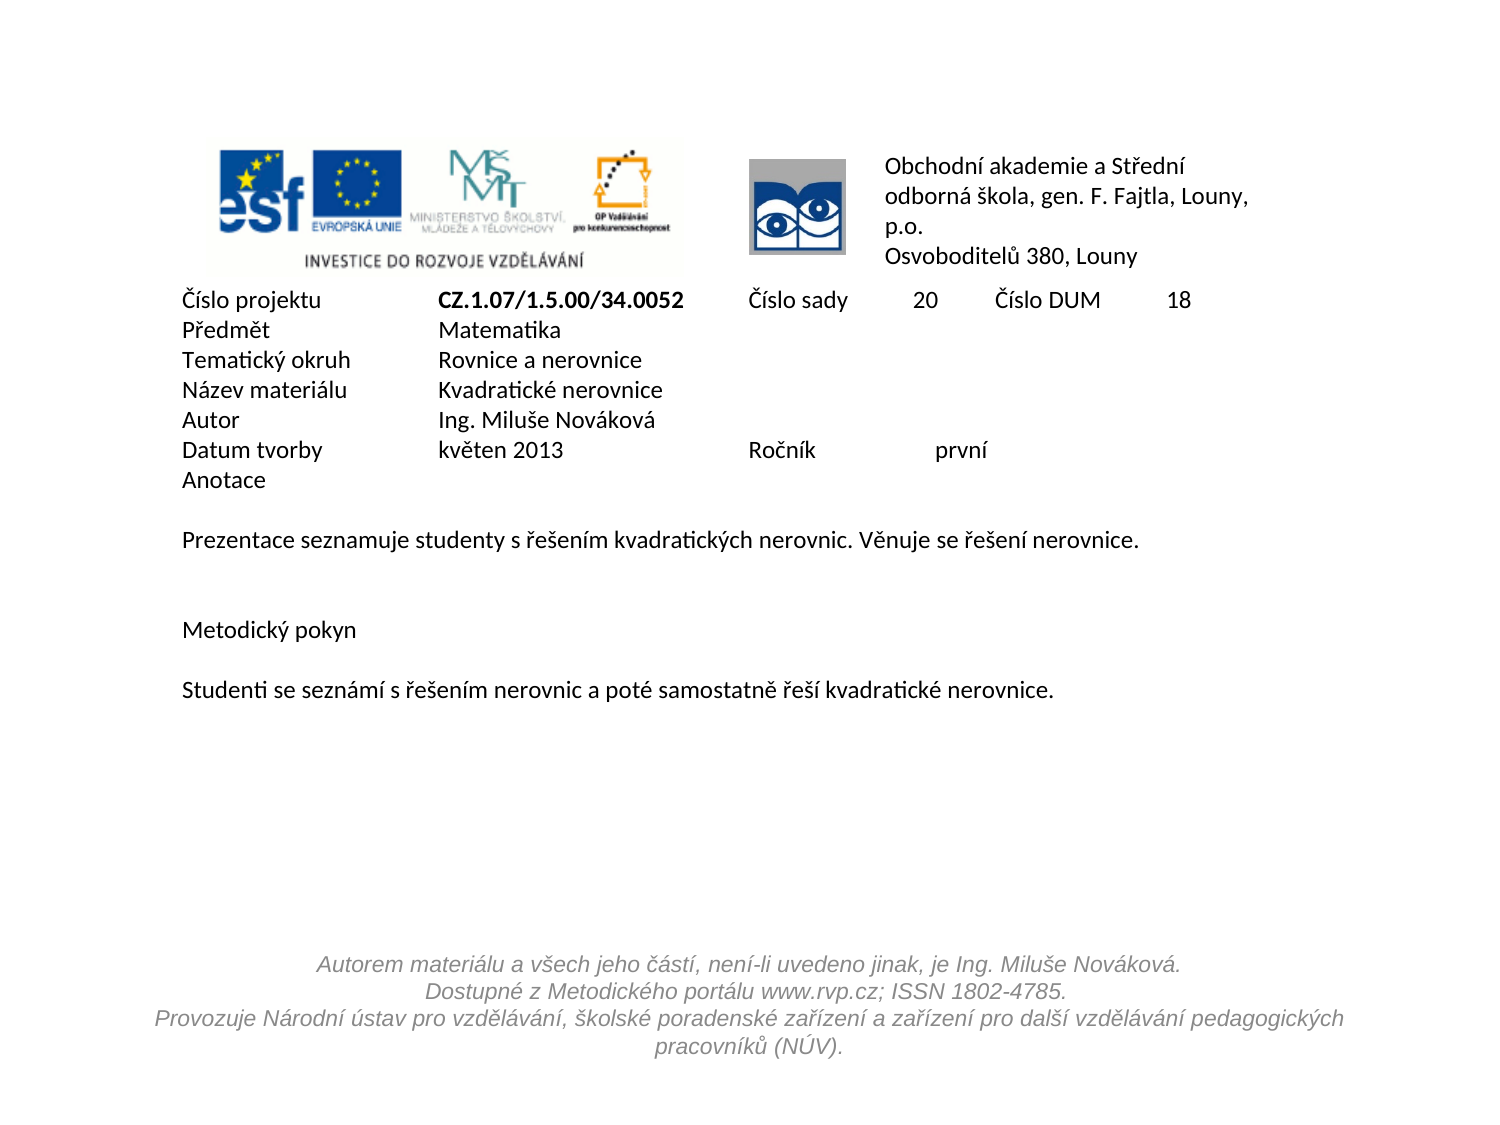

| | | | Obchodní akademie a Střední odborná škola, gen. F. Fajtla, Louny, p.o. Osvoboditelů 380, Louny | | | | |
| --- | --- | --- | --- | --- | --- | --- | --- |
| Číslo projektu | CZ.1.07/1.5.00/34.0052 | Číslo sady | | 20 | | Číslo DUM | 18 |
| Předmět | Matematika | | | | | | |
| Tematický okruh | Rovnice a nerovnice | | | | | | |
| Název materiálu | Kvadratické nerovnice | | | | | | |
| Autor | Ing. Miluše Nováková | | | | | | |
| Datum tvorby | květen 2013 | Ročník | | | první | | |
| Anotace   Prezentace seznamuje studenty s řešením kvadratických nerovnic. Věnuje se řešení nerovnice. | | | | | | | |
| Metodický pokyn    Studenti se seznámí s řešením nerovnic a poté samostatně řeší kvadratické nerovnice. | | | | | | | |
Autorem materiálu a všech jeho částí, není-li uvedeno jinak, je Ing. Miluše Nováková.
Dostupné z Metodického portálu www.rvp.cz; ISSN 1802-4785.
Provozuje Národní ústav pro vzdělávání, školské poradenské zařízení a zařízení pro další vzdělávání pedagogických pracovníků (NÚV).